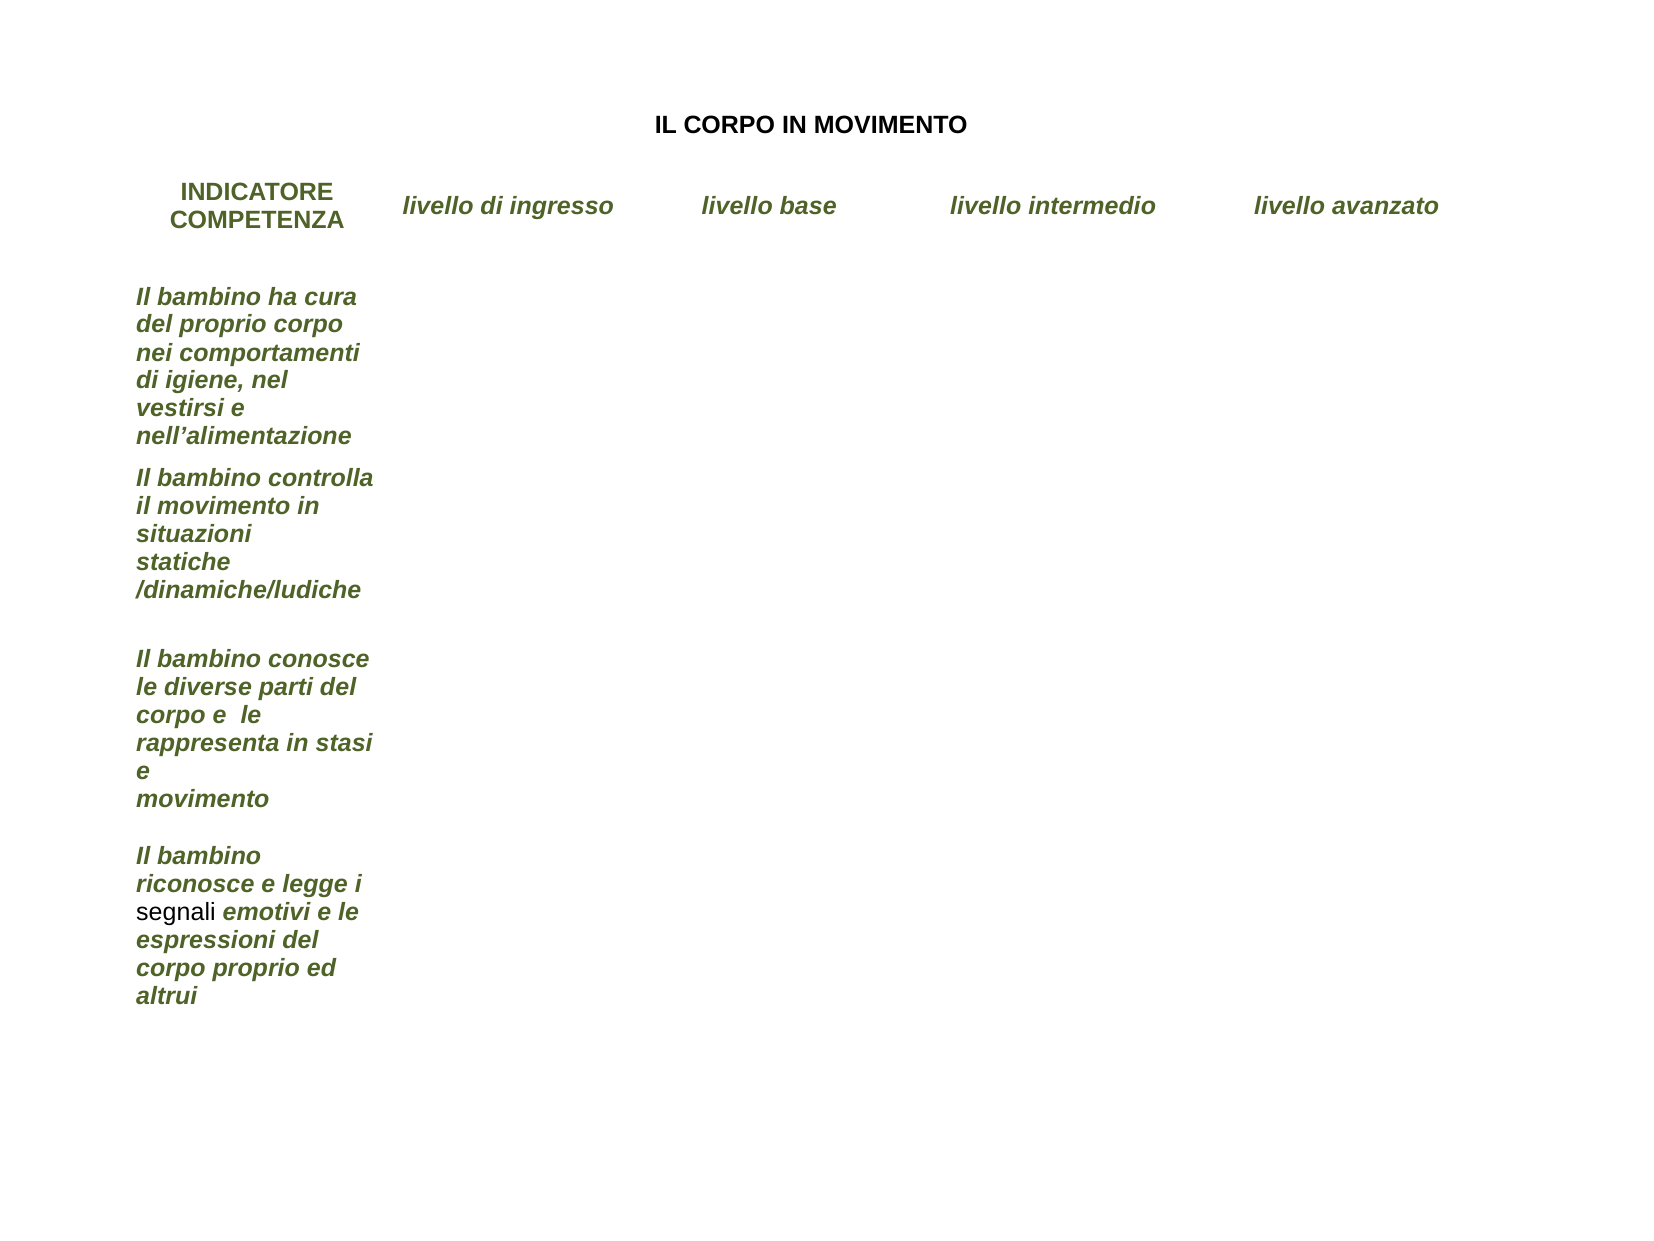

| IL CORPO IN MOVIMENTO | | | | |
| --- | --- | --- | --- | --- |
| INDICATORE COMPETENZA | livello di ingresso | livello base | livello intermedio | livello avanzato |
| Il bambino ha cura del proprio corpo nei comportamenti di igiene, nel vestirsi e nell’alimentazione | | | | |
| Il bambino controlla il movimento in situazioni statiche /dinamiche/ludiche | | | | |
| Il bambino conosce le diverse parti del corpo e le rappresenta in stasi e movimento | | | | |
| Il bambino riconosce e legge i segnali emotivi e le espressioni del corpo proprio ed altrui | | | | |